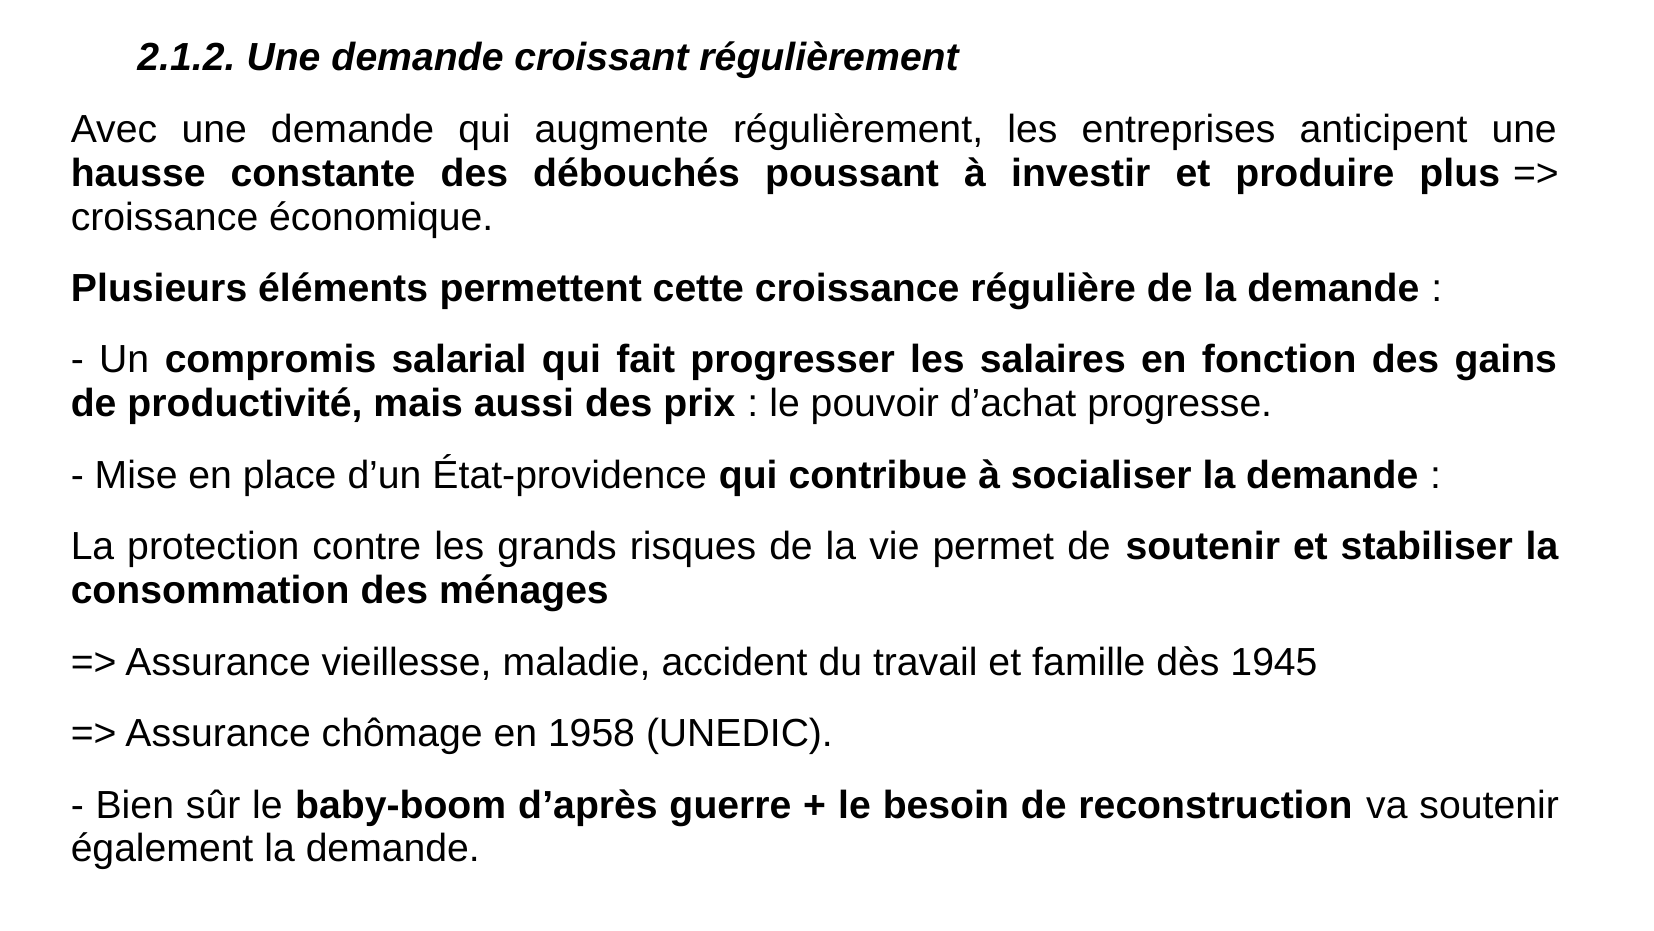

# 2.1.2. Une demande croissant régulièrement
Avec une demande qui augmente régulièrement, les entreprises anticipent une hausse constante des débouchés poussant à investir et produire plus => croissance économique.
Plusieurs éléments permettent cette croissance régulière de la demande :
- Un compromis salarial qui fait progresser les salaires en fonction des gains de productivité, mais aussi des prix : le pouvoir d’achat progresse.
- Mise en place d’un État-providence qui contribue à socialiser la demande :
La protection contre les grands risques de la vie permet de soutenir et stabiliser la consommation des ménages
=> Assurance vieillesse, maladie, accident du travail et famille dès 1945
=> Assurance chômage en 1958 (UNEDIC).
- Bien sûr le baby-boom d’après guerre + le besoin de reconstruction va soutenir également la demande.